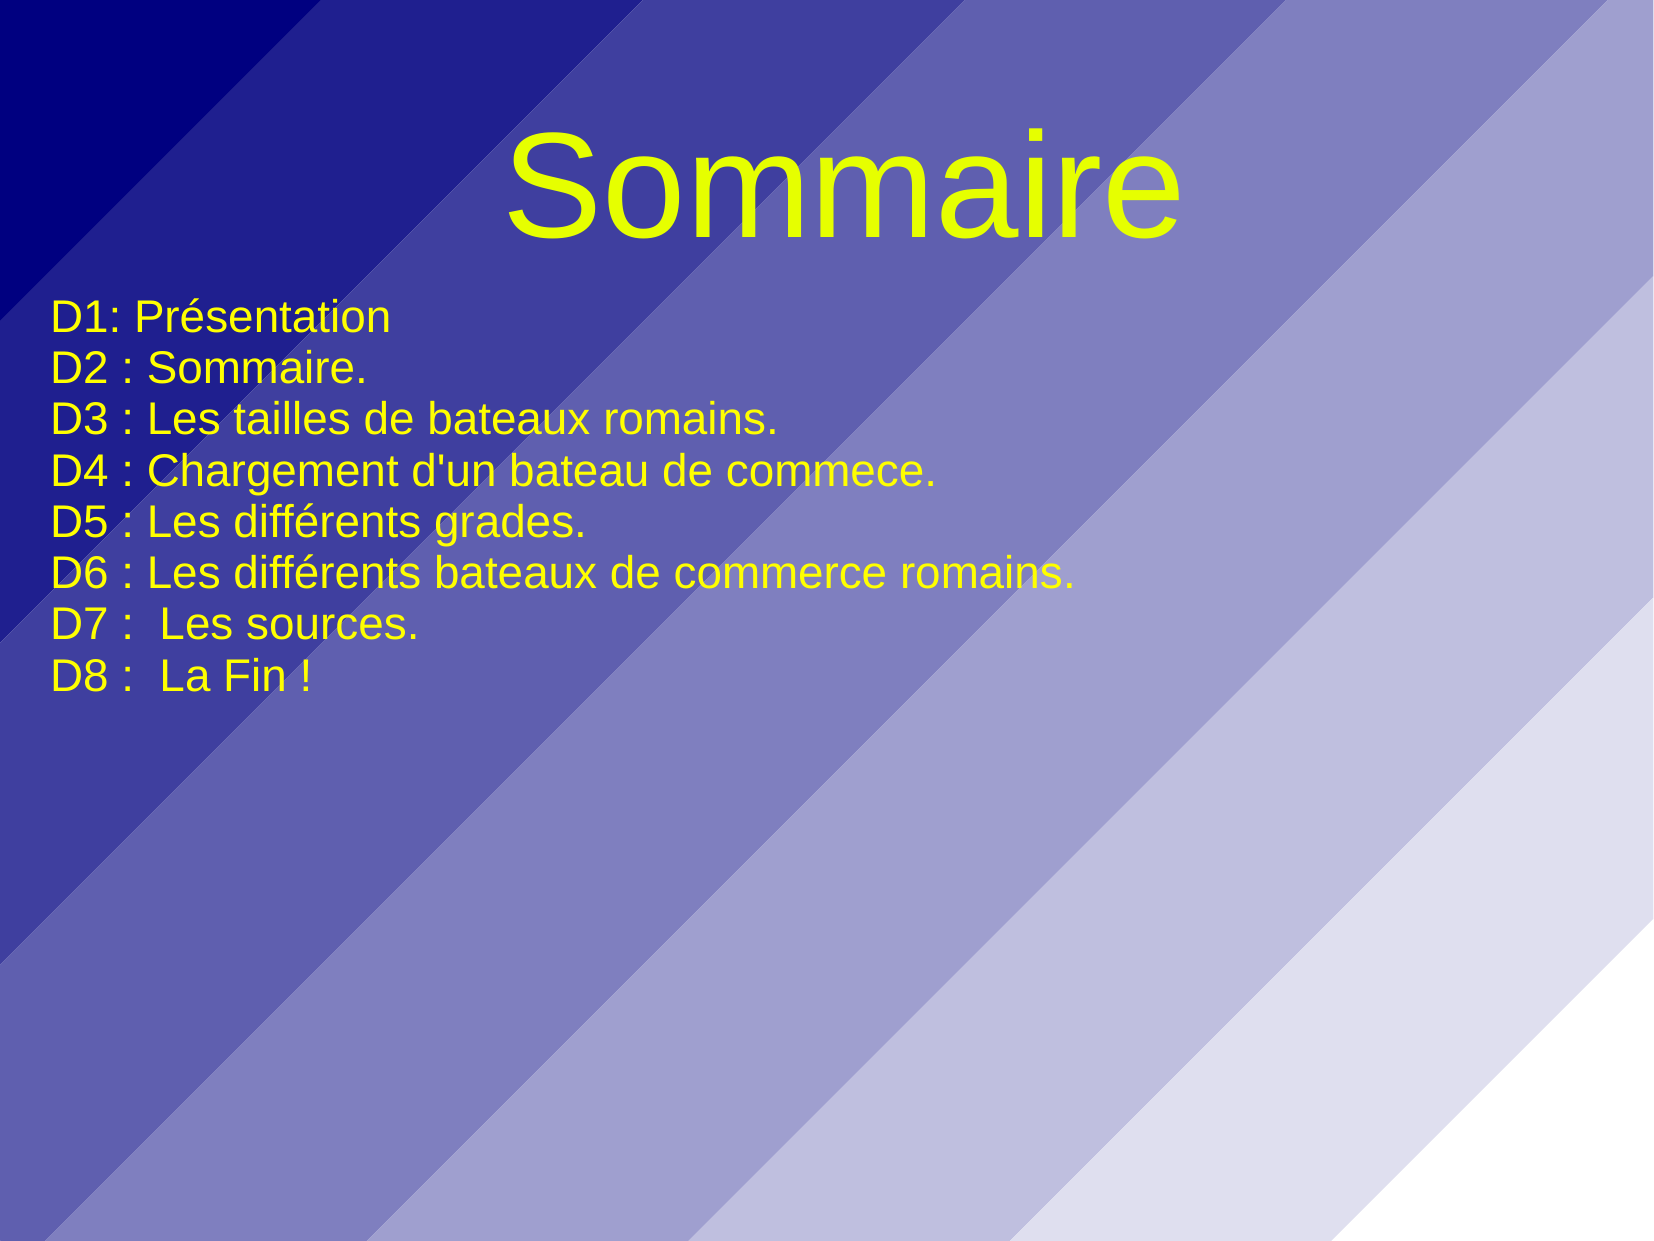

Sommaire
D1: Présentation
D2 : Sommaire.
D3 : Les tailles de bateaux romains.
D4 : Chargement d'un bateau de commece.
D5 : Les différents grades.
D6 : Les différents bateaux de commerce romains.
D7 : Les sources.
D8 : La Fin !